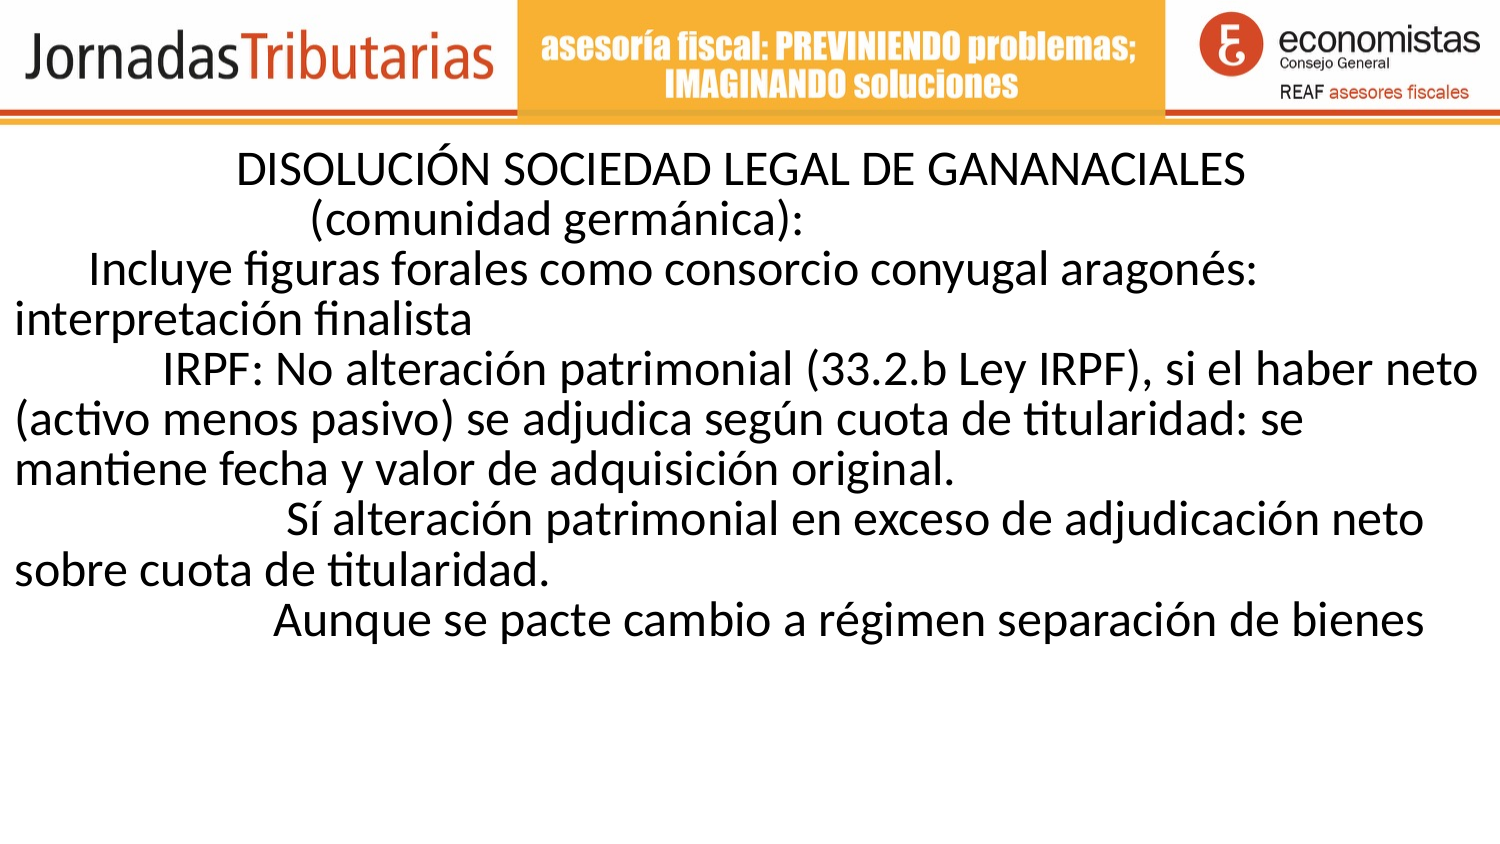

DISOLUCIÓN SOCIEDAD LEGAL DE GANANACIALES
				(comunidad germánica):
	Incluye figuras forales como consorcio conyugal aragonés: interpretación finalista
		IRPF: No alteración patrimonial (33.2.b Ley IRPF), si el haber neto (activo menos pasivo) se adjudica según cuota de titularidad: se mantiene fecha y valor de adquisición original.
 	 	 Sí alteración patrimonial en exceso de adjudicación neto sobre cuota de titularidad.
 Aunque se pacte cambio a régimen separación de bienes